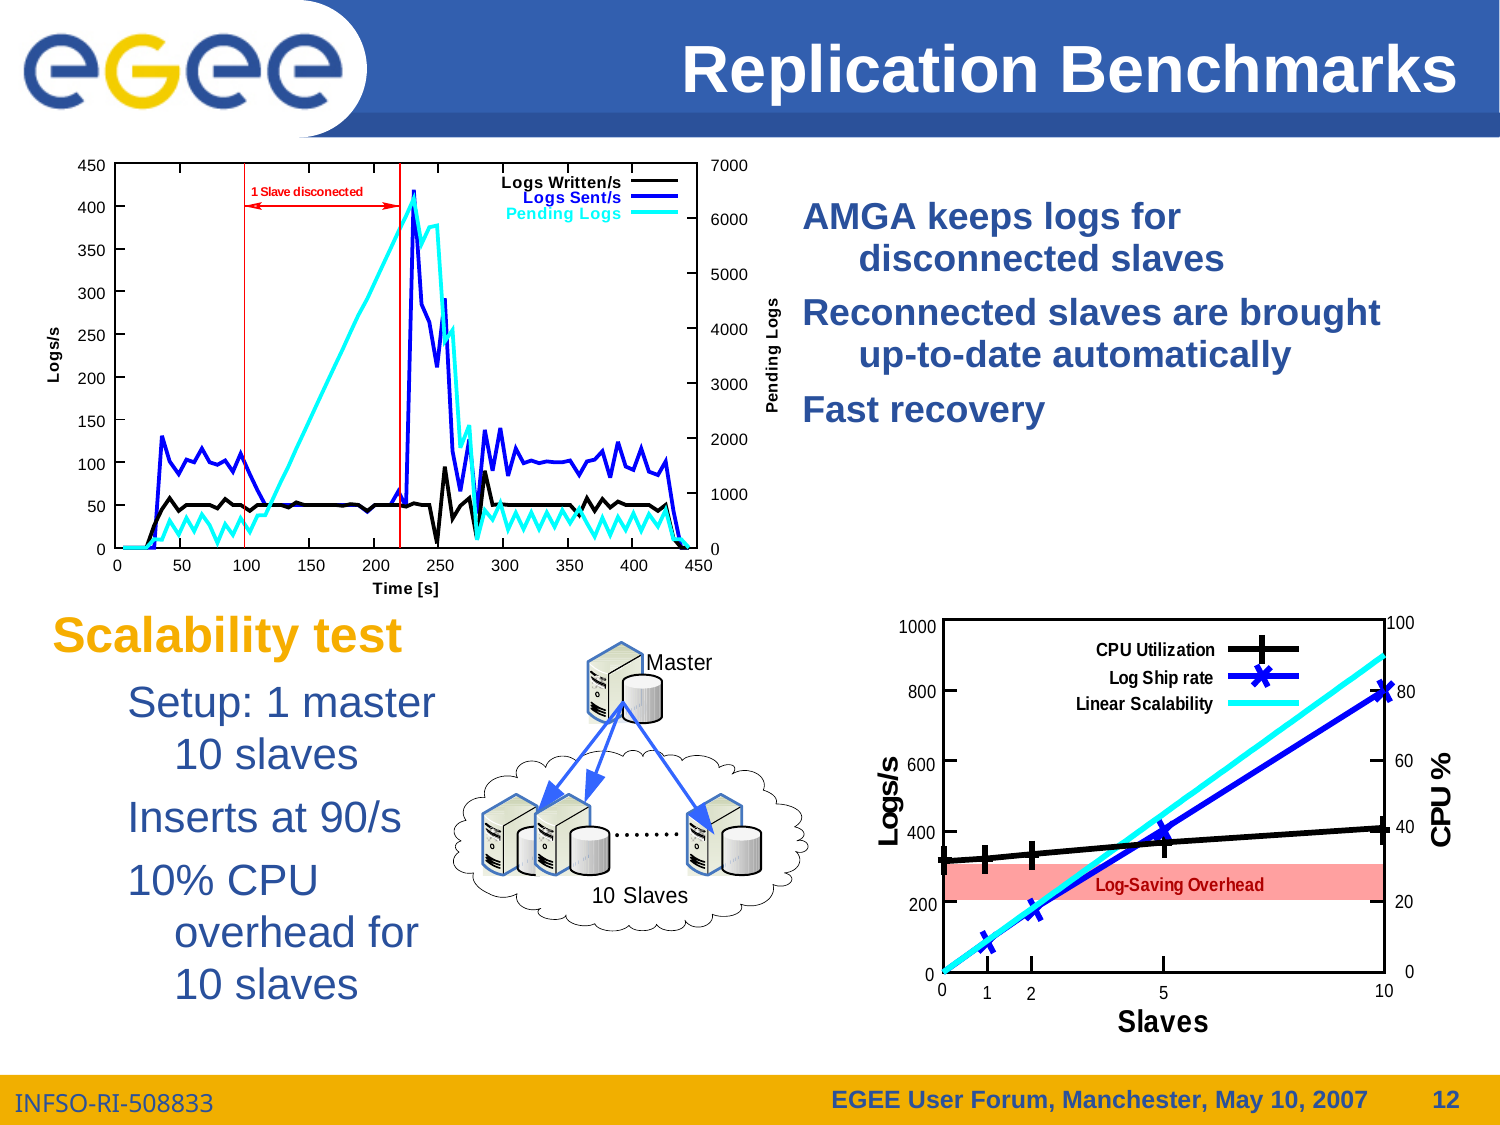

# Replication Benchmarks
AMGA keeps logs for disconnected slaves
Reconnected slaves are brought up-to-date automatically
Fast recovery
Scalability test
Setup: 1 master
10 slaves
Inserts at 90/s
10% CPU
overhead for
10 slaves